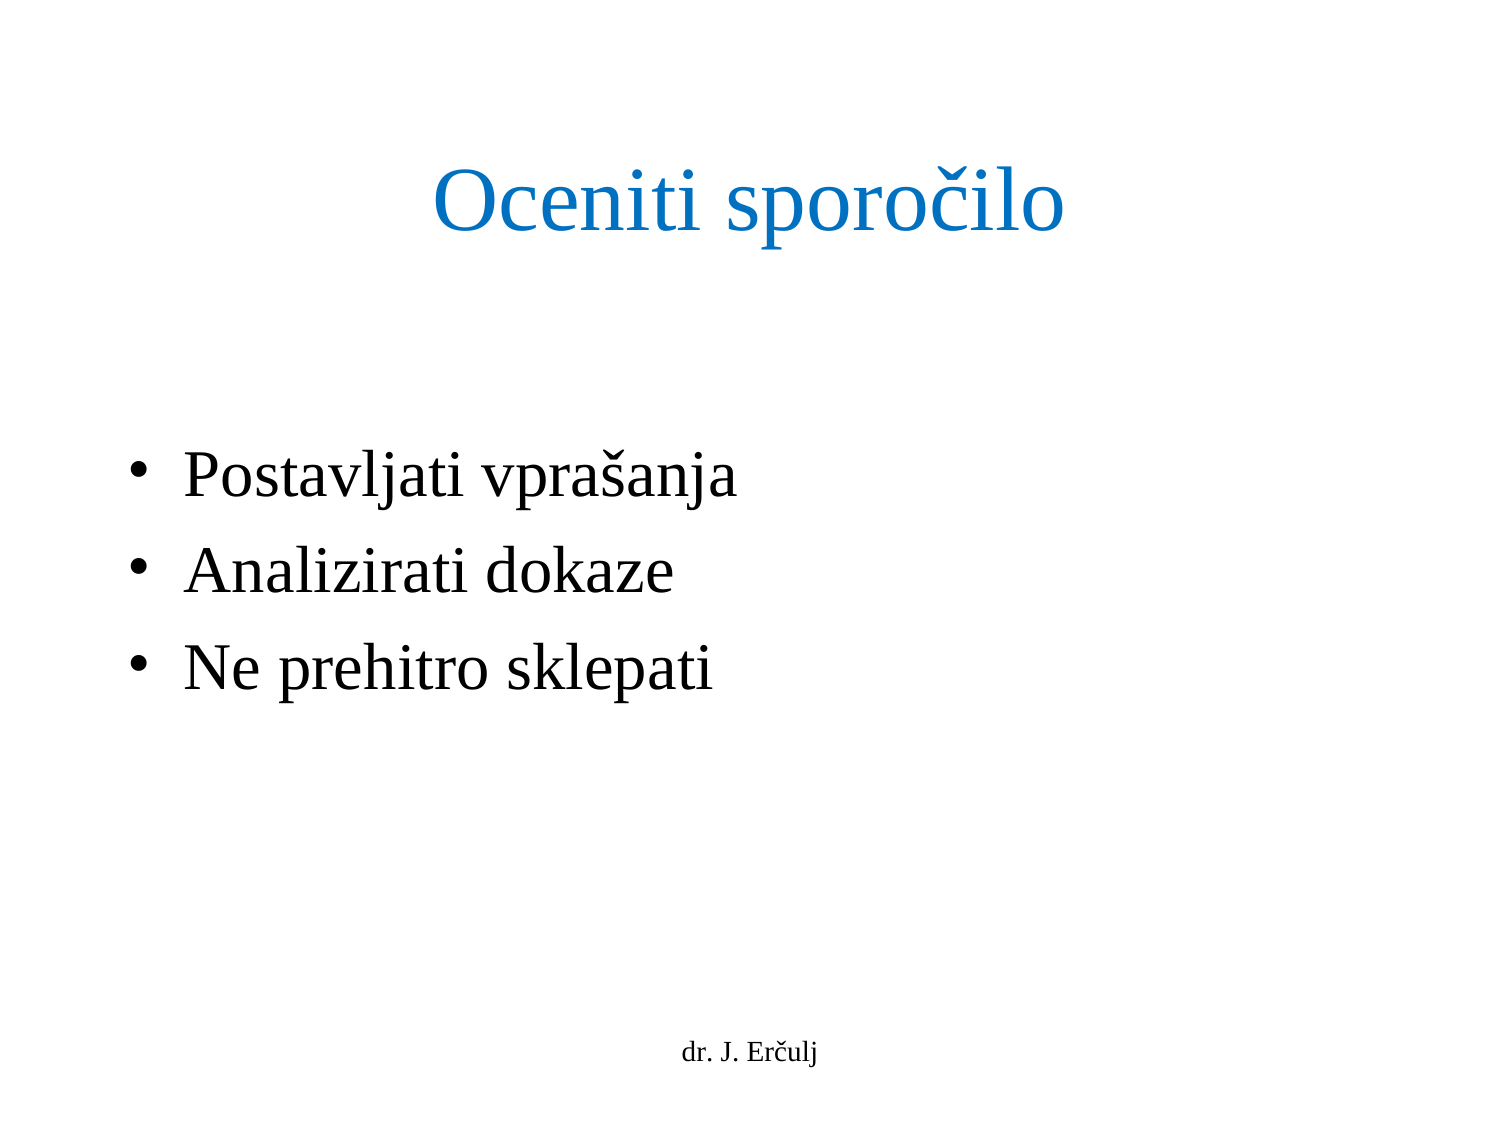

# Oceniti sporočilo
Postavljati vprašanja
Analizirati dokaze
Ne prehitro sklepati
dr. J. Erčulj